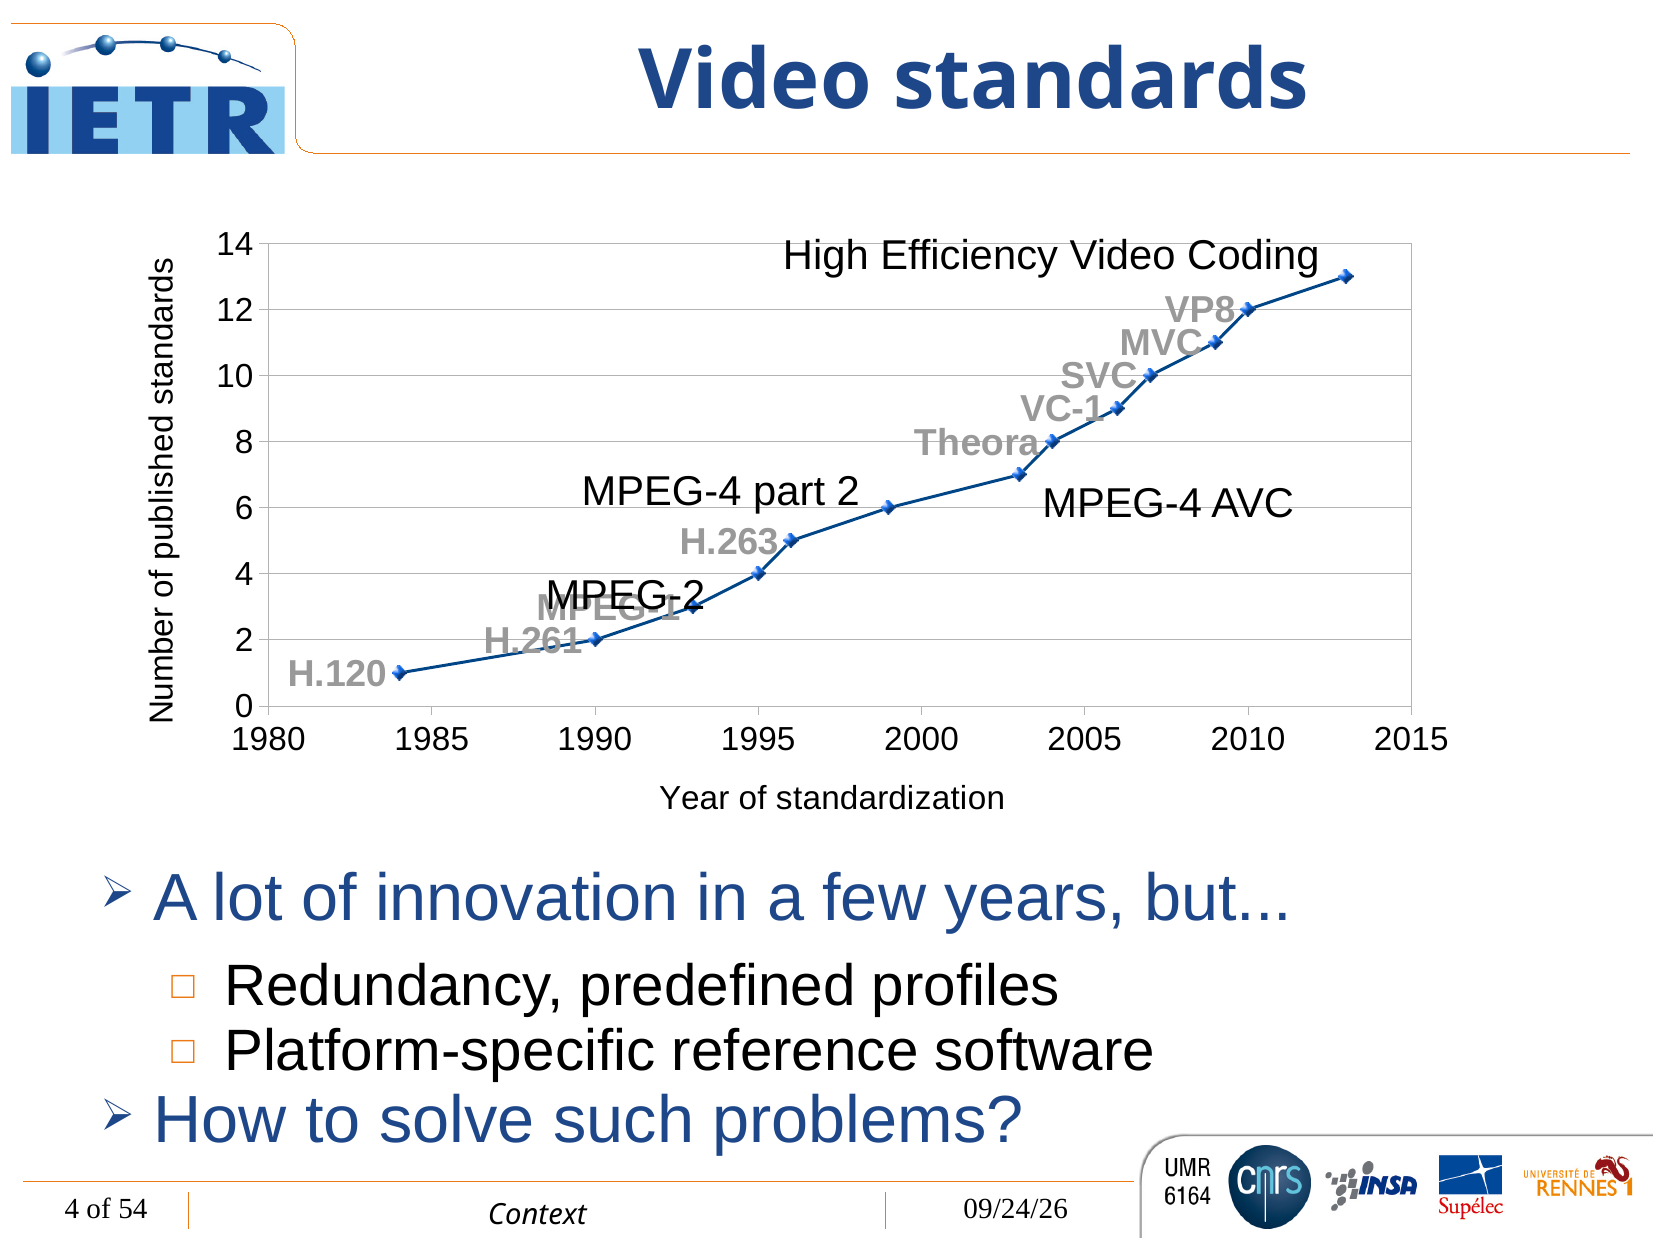

# Video standards
A lot of innovation in a few years, but...
Redundancy, predefined profiles
Platform-specific reference software
How to solve such problems?
### Chart
| Category | Video standards |
|---|---|High Efficiency Video Coding
MPEG-4 part 2
MPEG-4 AVC
MPEG-2
4
Context